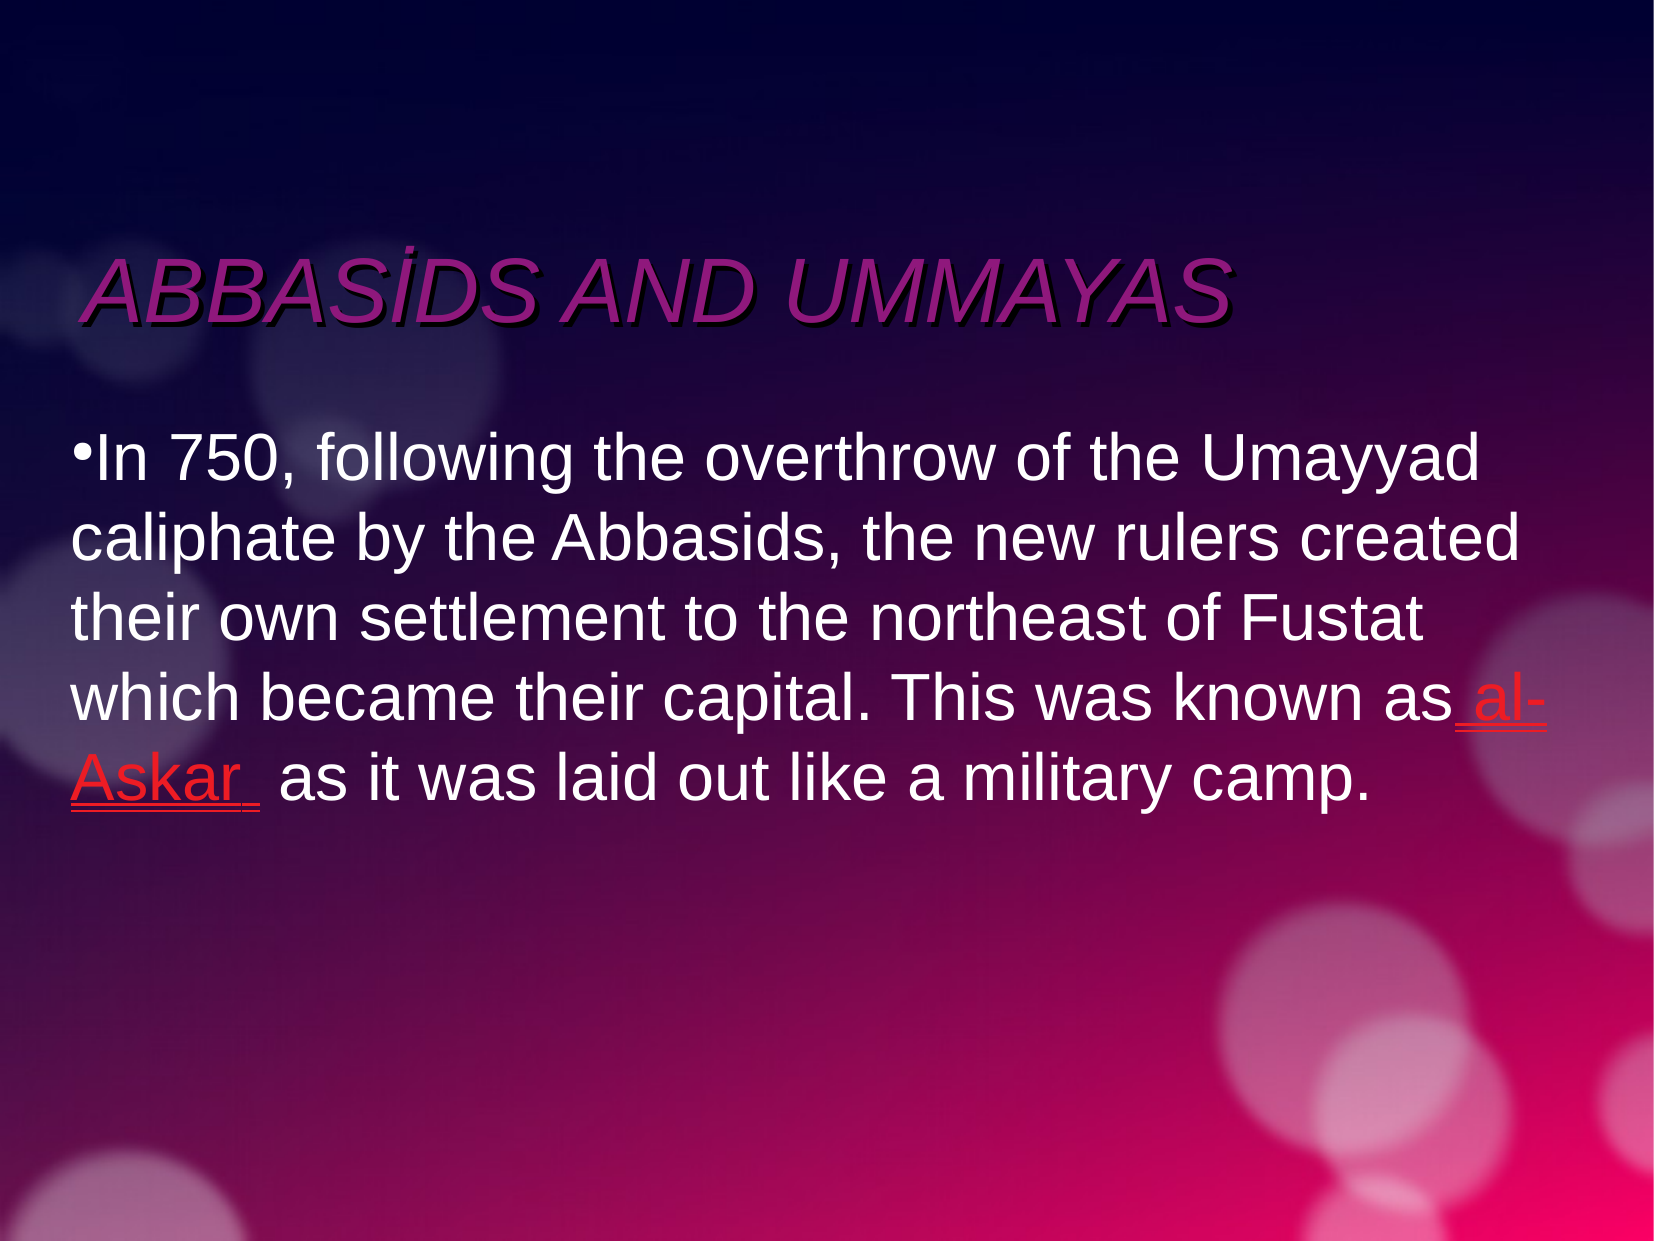

# ABBASİDS AND UMMAYAS
In 750, following the overthrow of the Umayyad caliphate by the Abbasids, the new rulers created their own settlement to the northeast of Fustat which became their capital. This was known as al-Askar as it was laid out like a military camp.